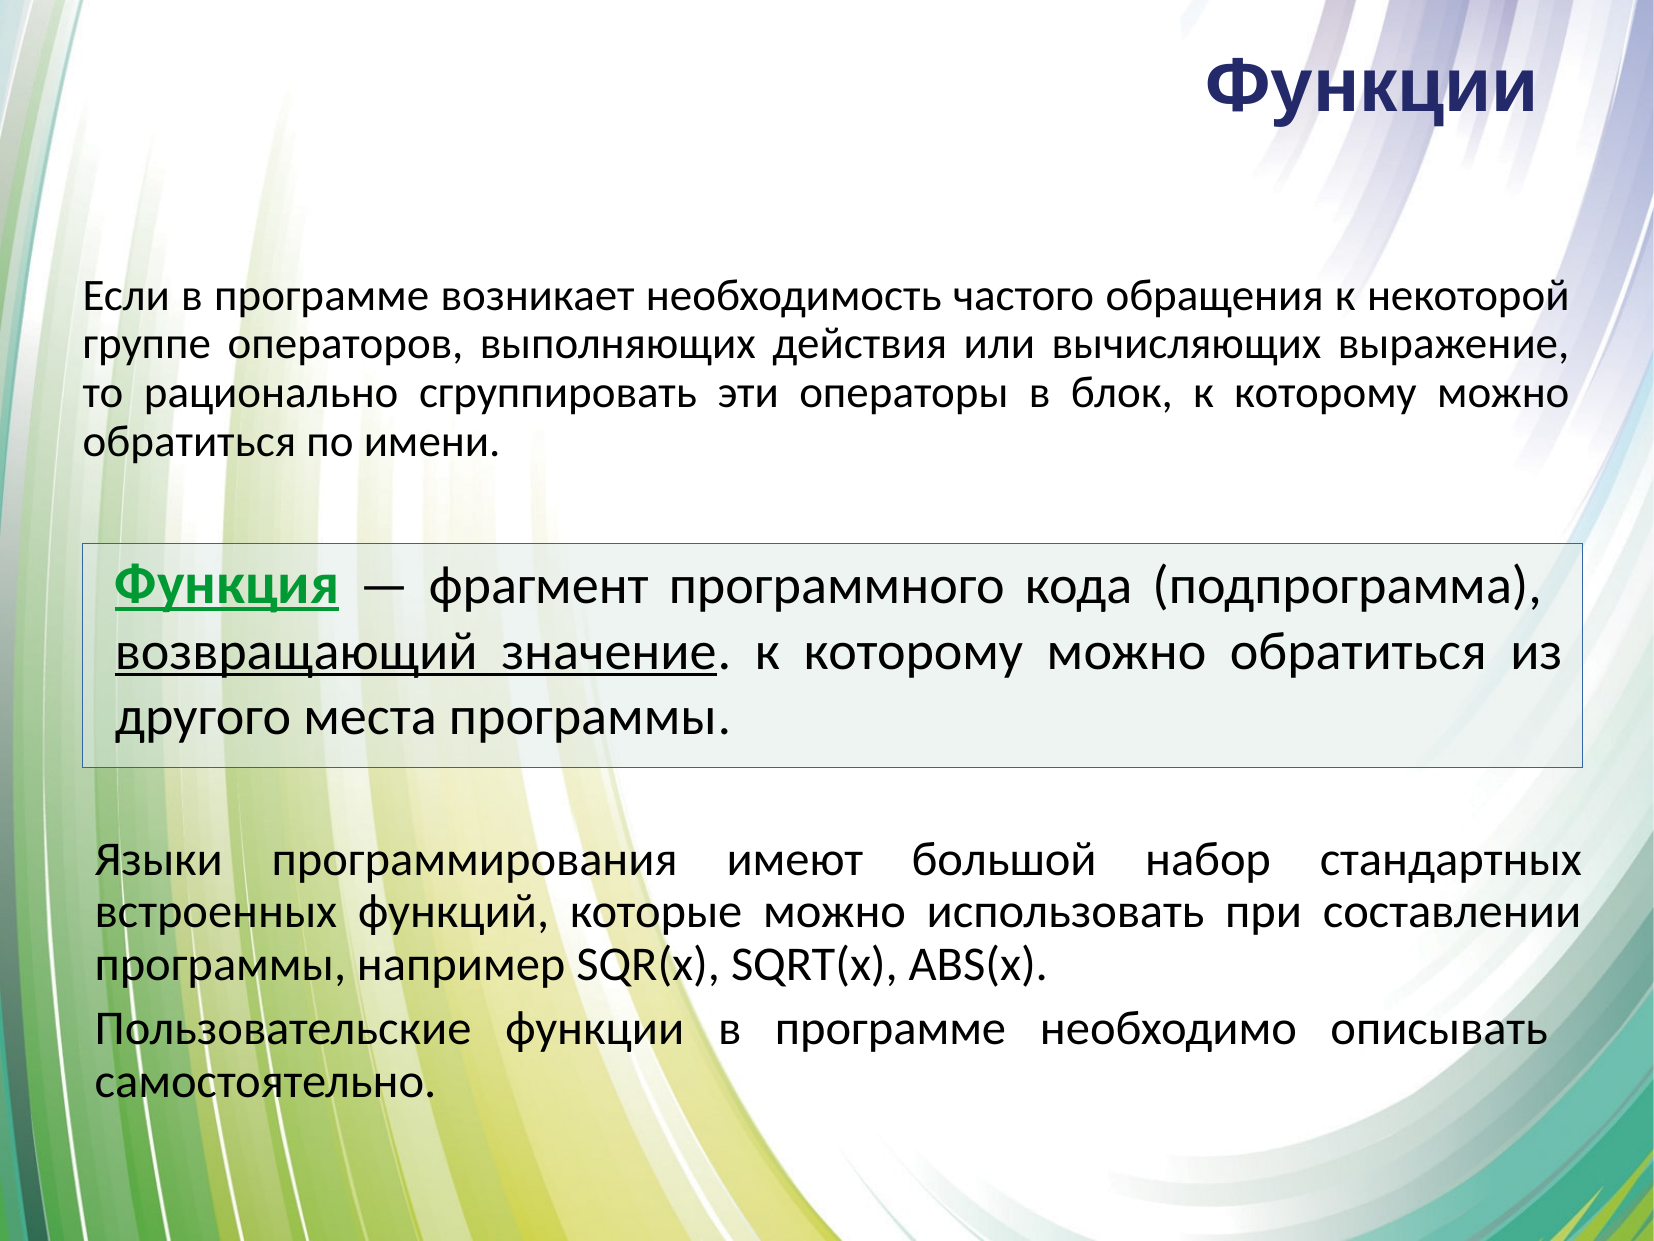

Функции
Если в программе возникает необходимость частого обращения к некоторой группе операторов, выполняющих действия или вычисляющих выражение, то рационально сгруппировать эти операторы в блок, к которому можно обратиться по имени.
Функция — фрагмент программного кода (подпрограмма), возвращающий значение. к которому можно обратиться из другого места программы.
Языки программирования имеют большой набор стандартных встроенных функций, которые можно использовать при составлении программы, например SQR(х), SQRT(х), ABS(х).
Пользовательские функции в программе необходимо описывать самостоятельно.